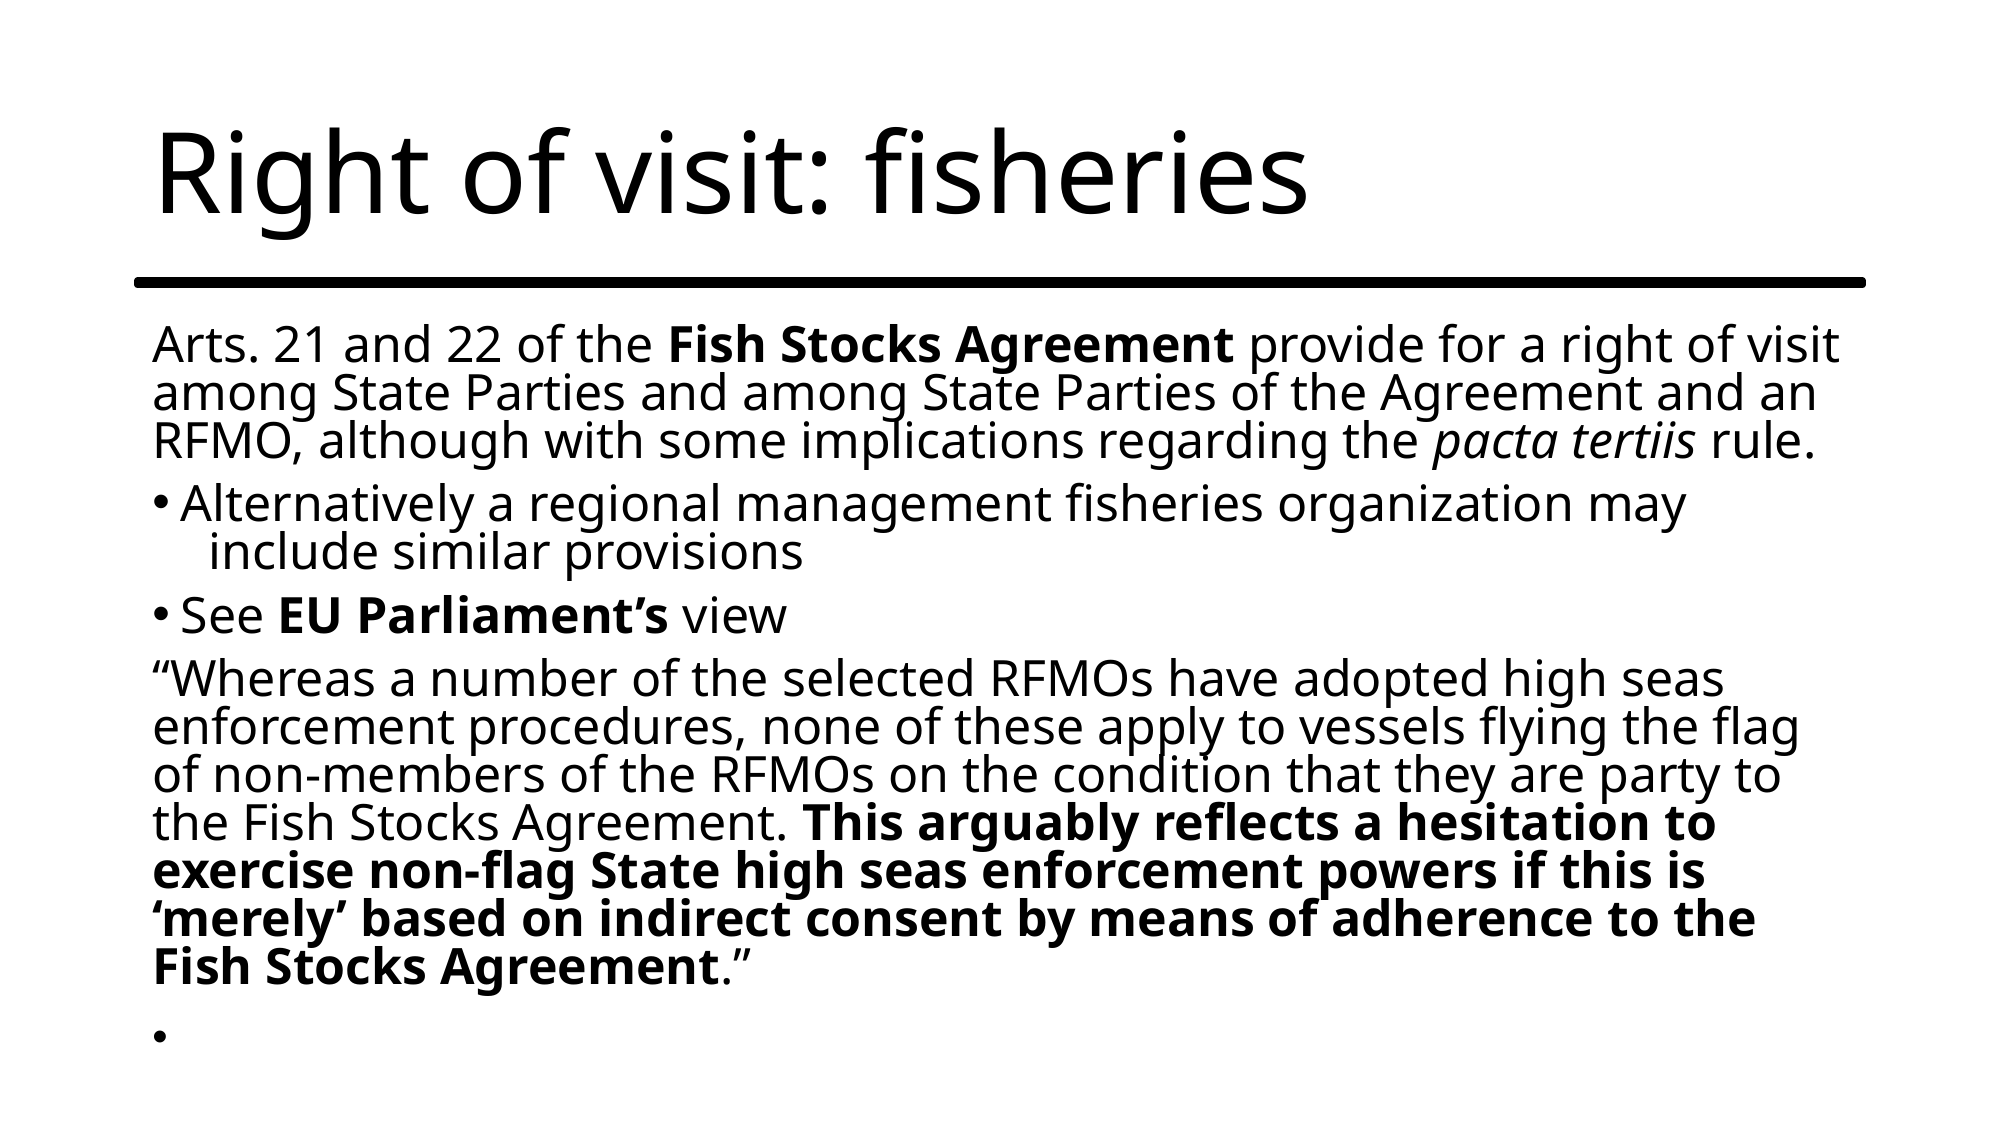

# Right of visit: fisheries
Arts. 21 and 22 of the Fish Stocks Agreement provide for a right of visit among State Parties and among State Parties of the Agreement and an RFMO, although with some implications regarding the pacta tertiis rule.
Alternatively a regional management fisheries organization may include similar provisions
See EU Parliament’s view
“Whereas a number of the selected RFMOs have adopted high seas enforcement procedures, none of these apply to vessels flying the flag of non-members of the RFMOs on the condition that they are party to the Fish Stocks Agreement. This arguably reflects a hesitation to exercise non-flag State high seas enforcement powers if this is ‘merely’ based on indirect consent by means of adherence to the Fish Stocks Agreement.”